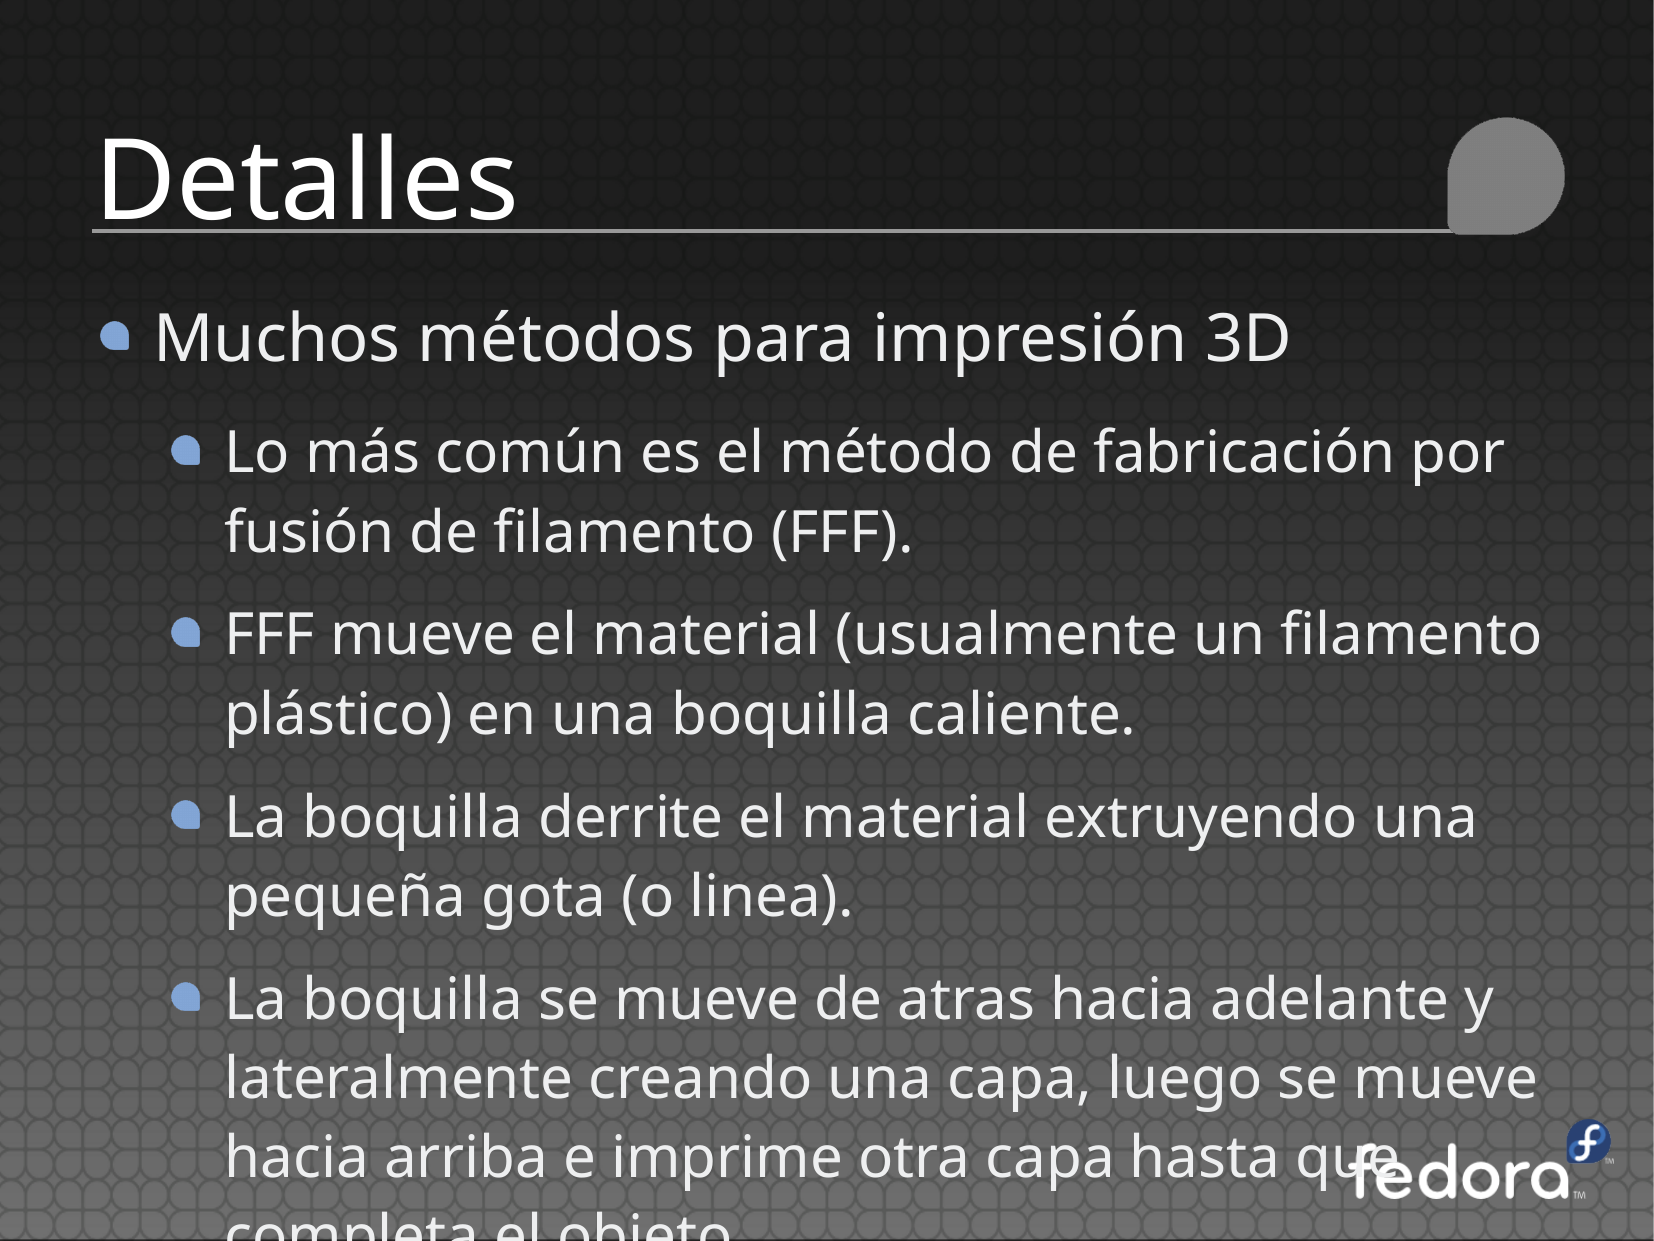

Detalles
# Muchos métodos para impresión 3D
Lo más común es el método de fabricación por fusión de filamento (FFF).
FFF mueve el material (usualmente un filamento plástico) en una boquilla caliente.
La boquilla derrite el material extruyendo una pequeña gota (o linea).
La boquilla se mueve de atras hacia adelante y lateralmente creando una capa, luego se mueve hacia arriba e imprime otra capa hasta que completa el objeto.